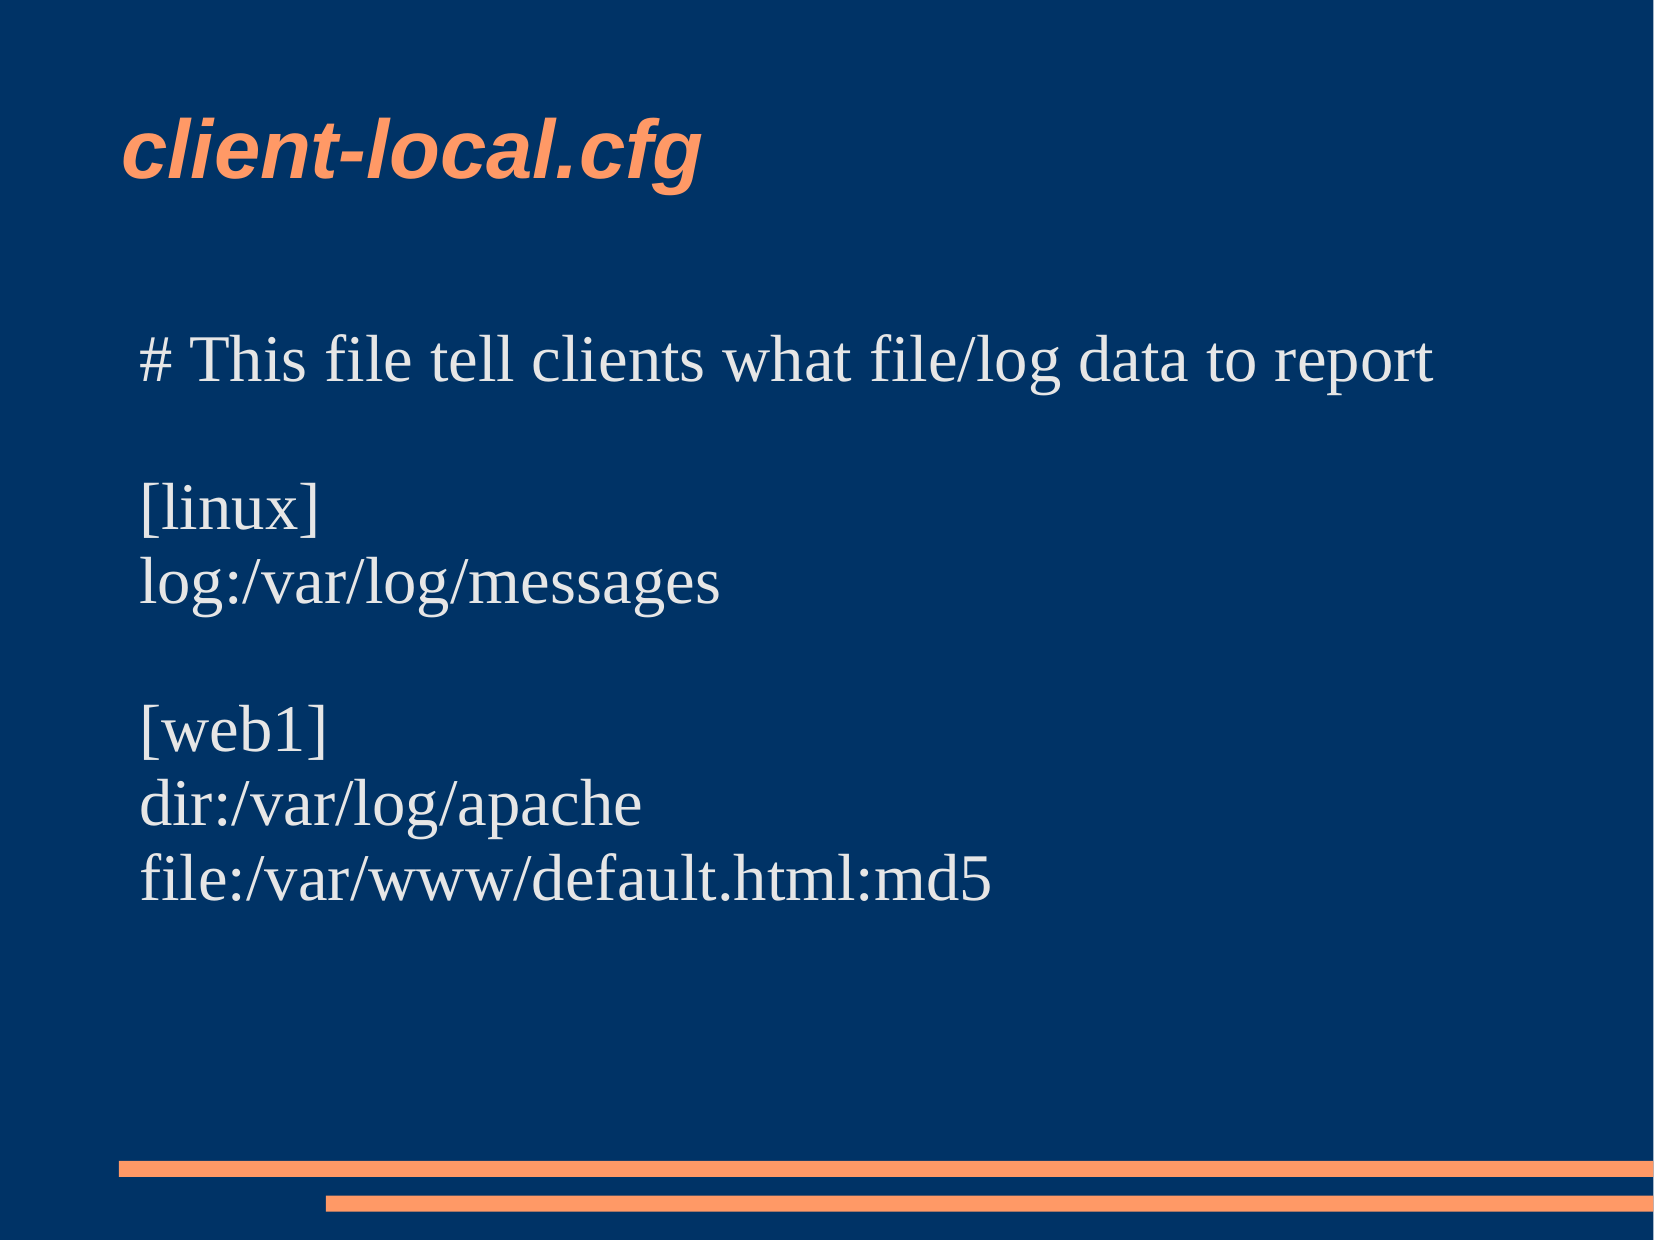

# client-local.cfg
# This file tell clients what file/log data to report
[linux]
log:/var/log/messages
[web1]
dir:/var/log/apache
file:/var/www/default.html:md5